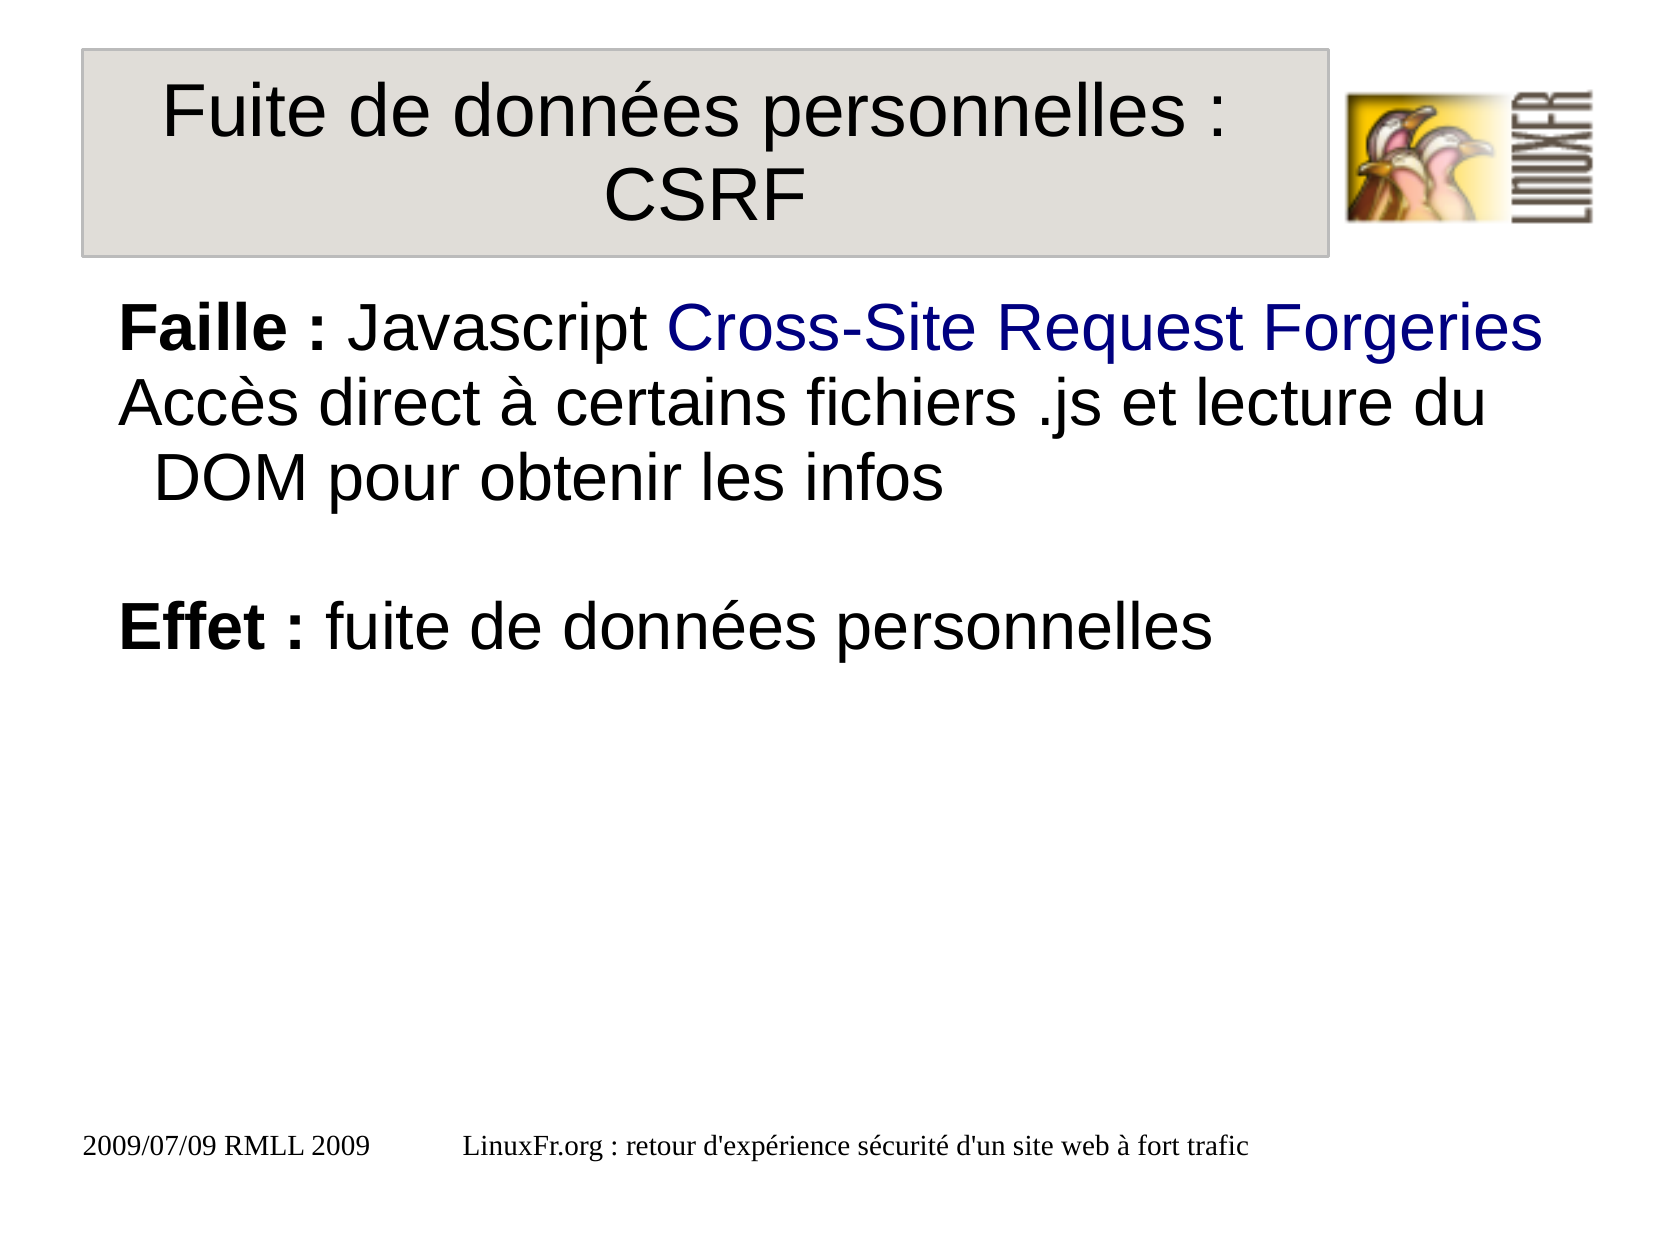

# Fuite de données personnelles : CSRF
Faille : Javascript Cross-Site Request Forgeries
Accès direct à certains fichiers .js et lecture du DOM pour obtenir les infos
Effet : fuite de données personnelles